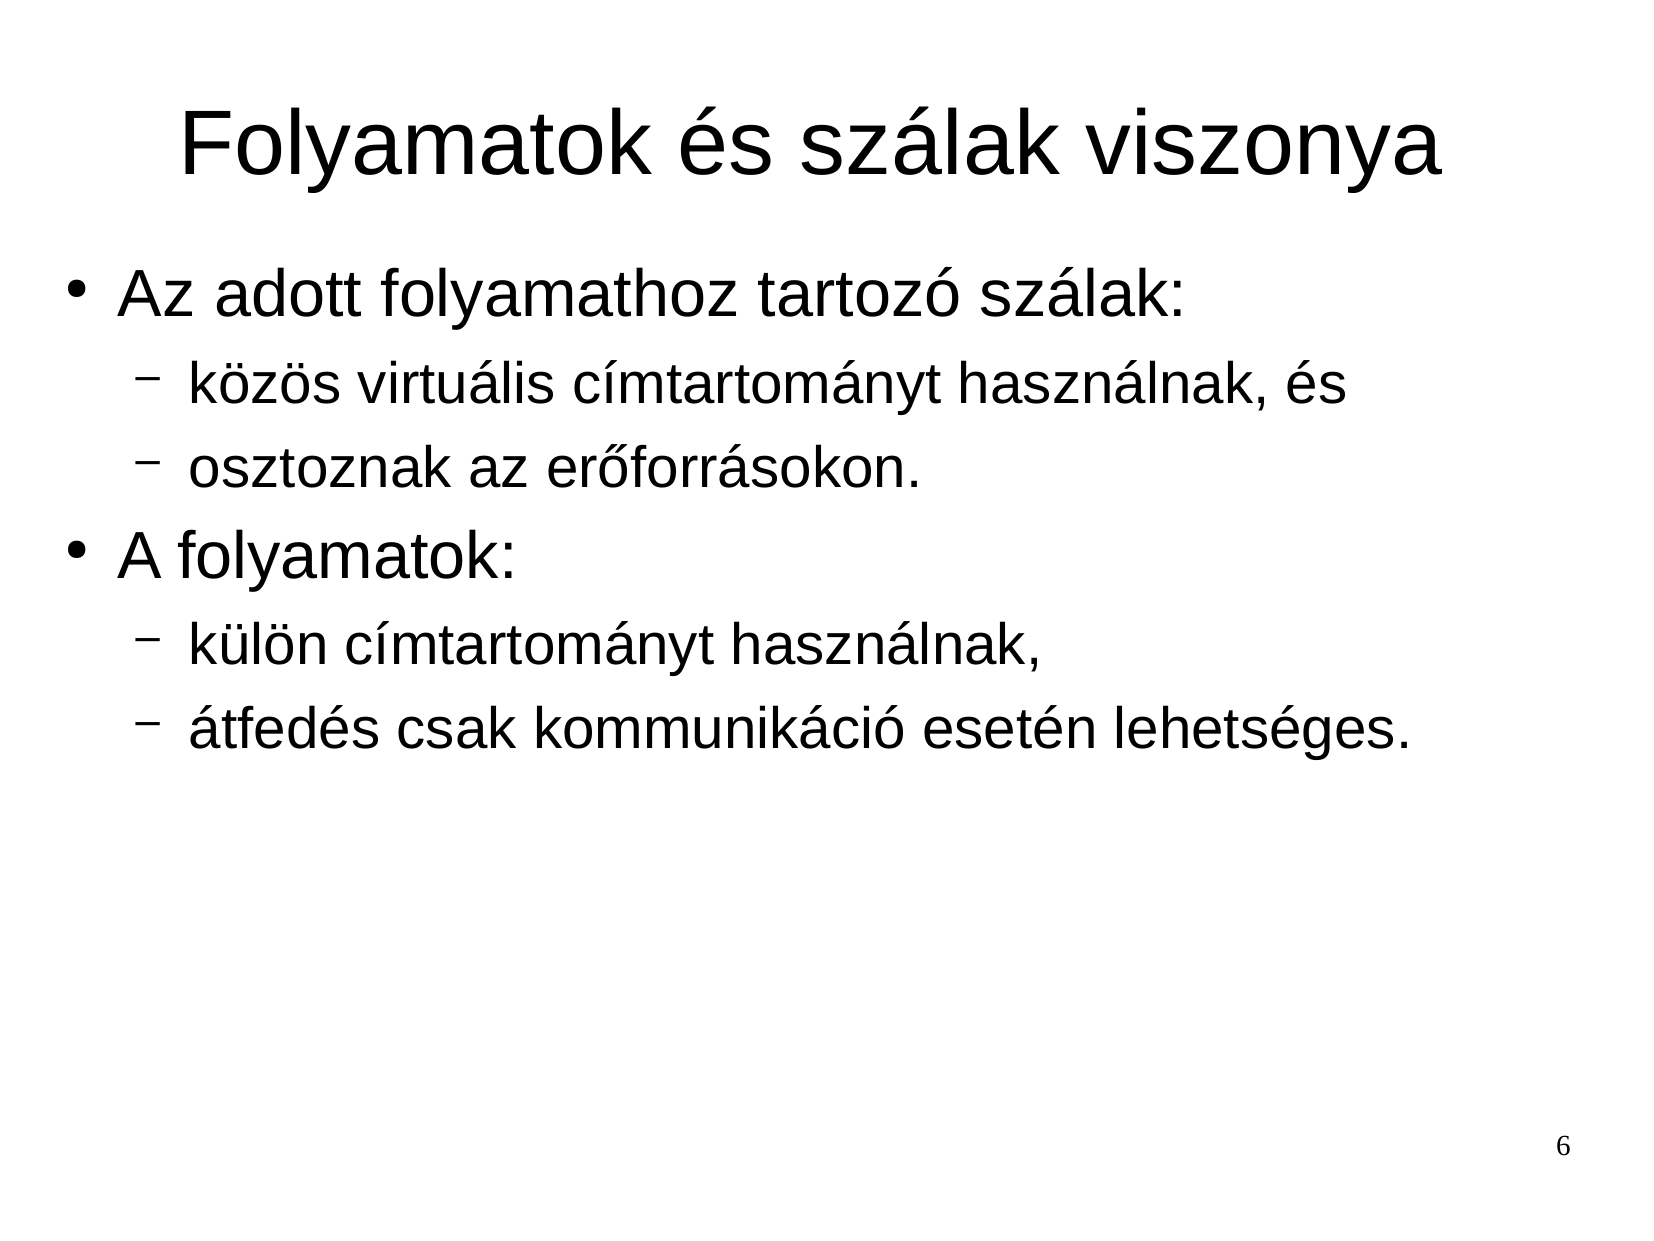

# Folyamatok és szálak viszonya
Az adott folyamathoz tartozó szálak:
közös virtuális címtartományt használnak, és
osztoznak az erőforrásokon.
A folyamatok:
külön címtartományt használnak,
átfedés csak kommunikáció esetén lehetséges.
6